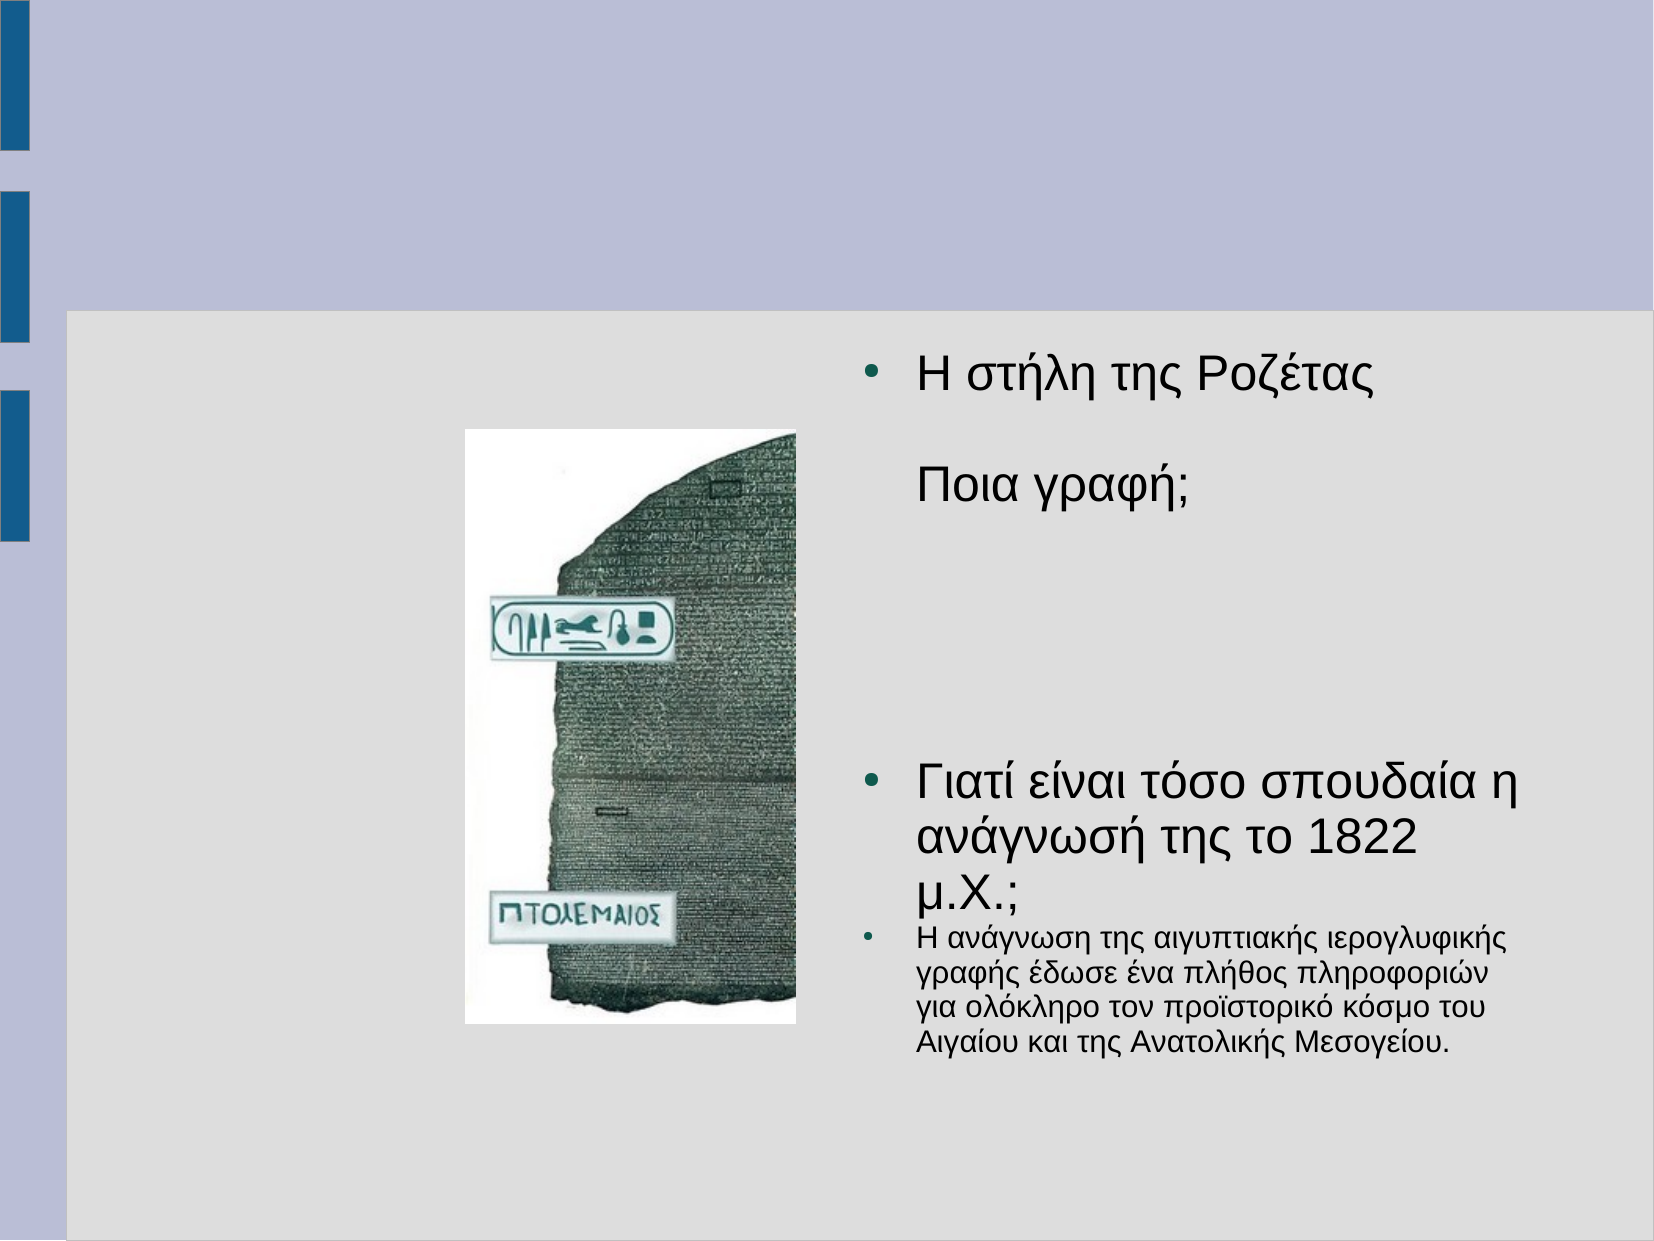

#
Η στήλη της Ροζέτας
Ποια γραφή;
Γιατί είναι τόσο σπουδαία η ανάγνωσή της το 1822 μ.Χ.;
Η ανάγνωση της αιγυπτιακής ιερογλυφικής γραφής έδωσε ένα πλήθος πληροφοριών για ολόκληρο τον προϊστορικό κόσμο του Αιγαίου και της Ανατολικής Μεσογείου.